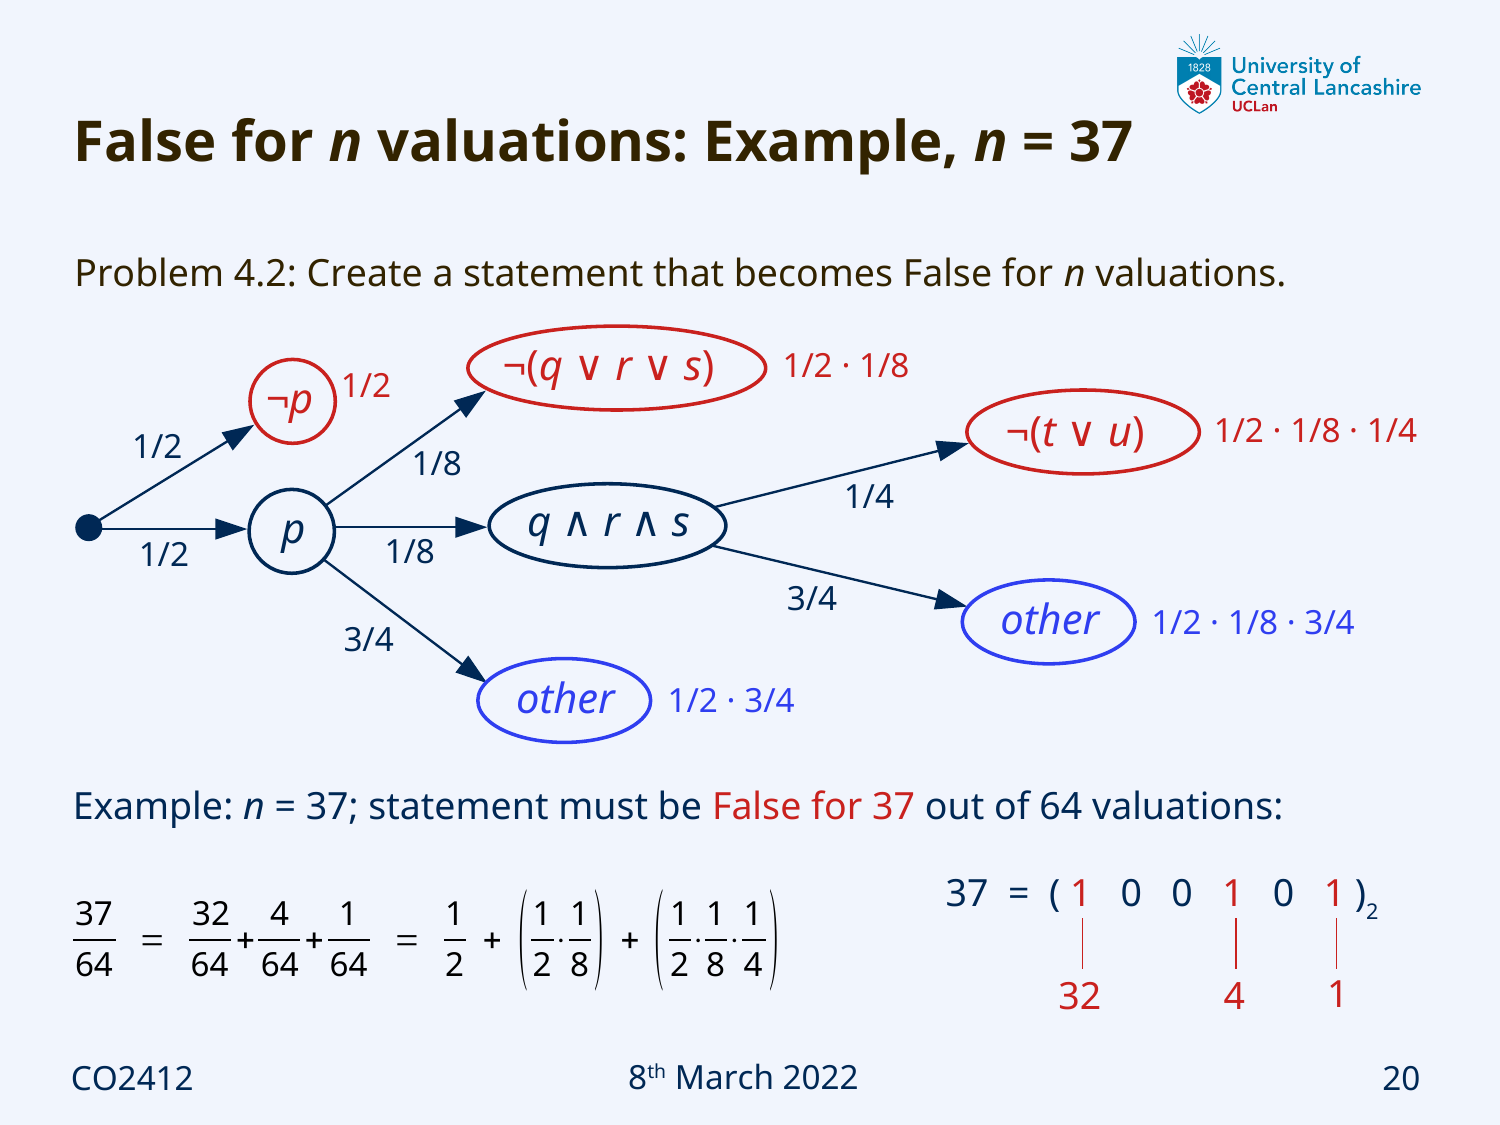

# False for n valuations: Example, n = 37
Problem 4.2: Create a statement that becomes False for n valuations.
¬(q ∨ r ∨ s)
1/2 · 1/8
1/2
¬p
¬(t ∨ u)
1/2 · 1/8 · 1/4
1/2
1/8
1/4
q ∧ r ∧ s
p
1/8
1/2
3/4
other
1/2 · 1/8 · 3/4
3/4
other
1/2 · 3/4
Example: n = 37; statement must be False for 37 out of 64 valuations:
37 = ( 1 0 0 1 0 1 )2
1
32
4